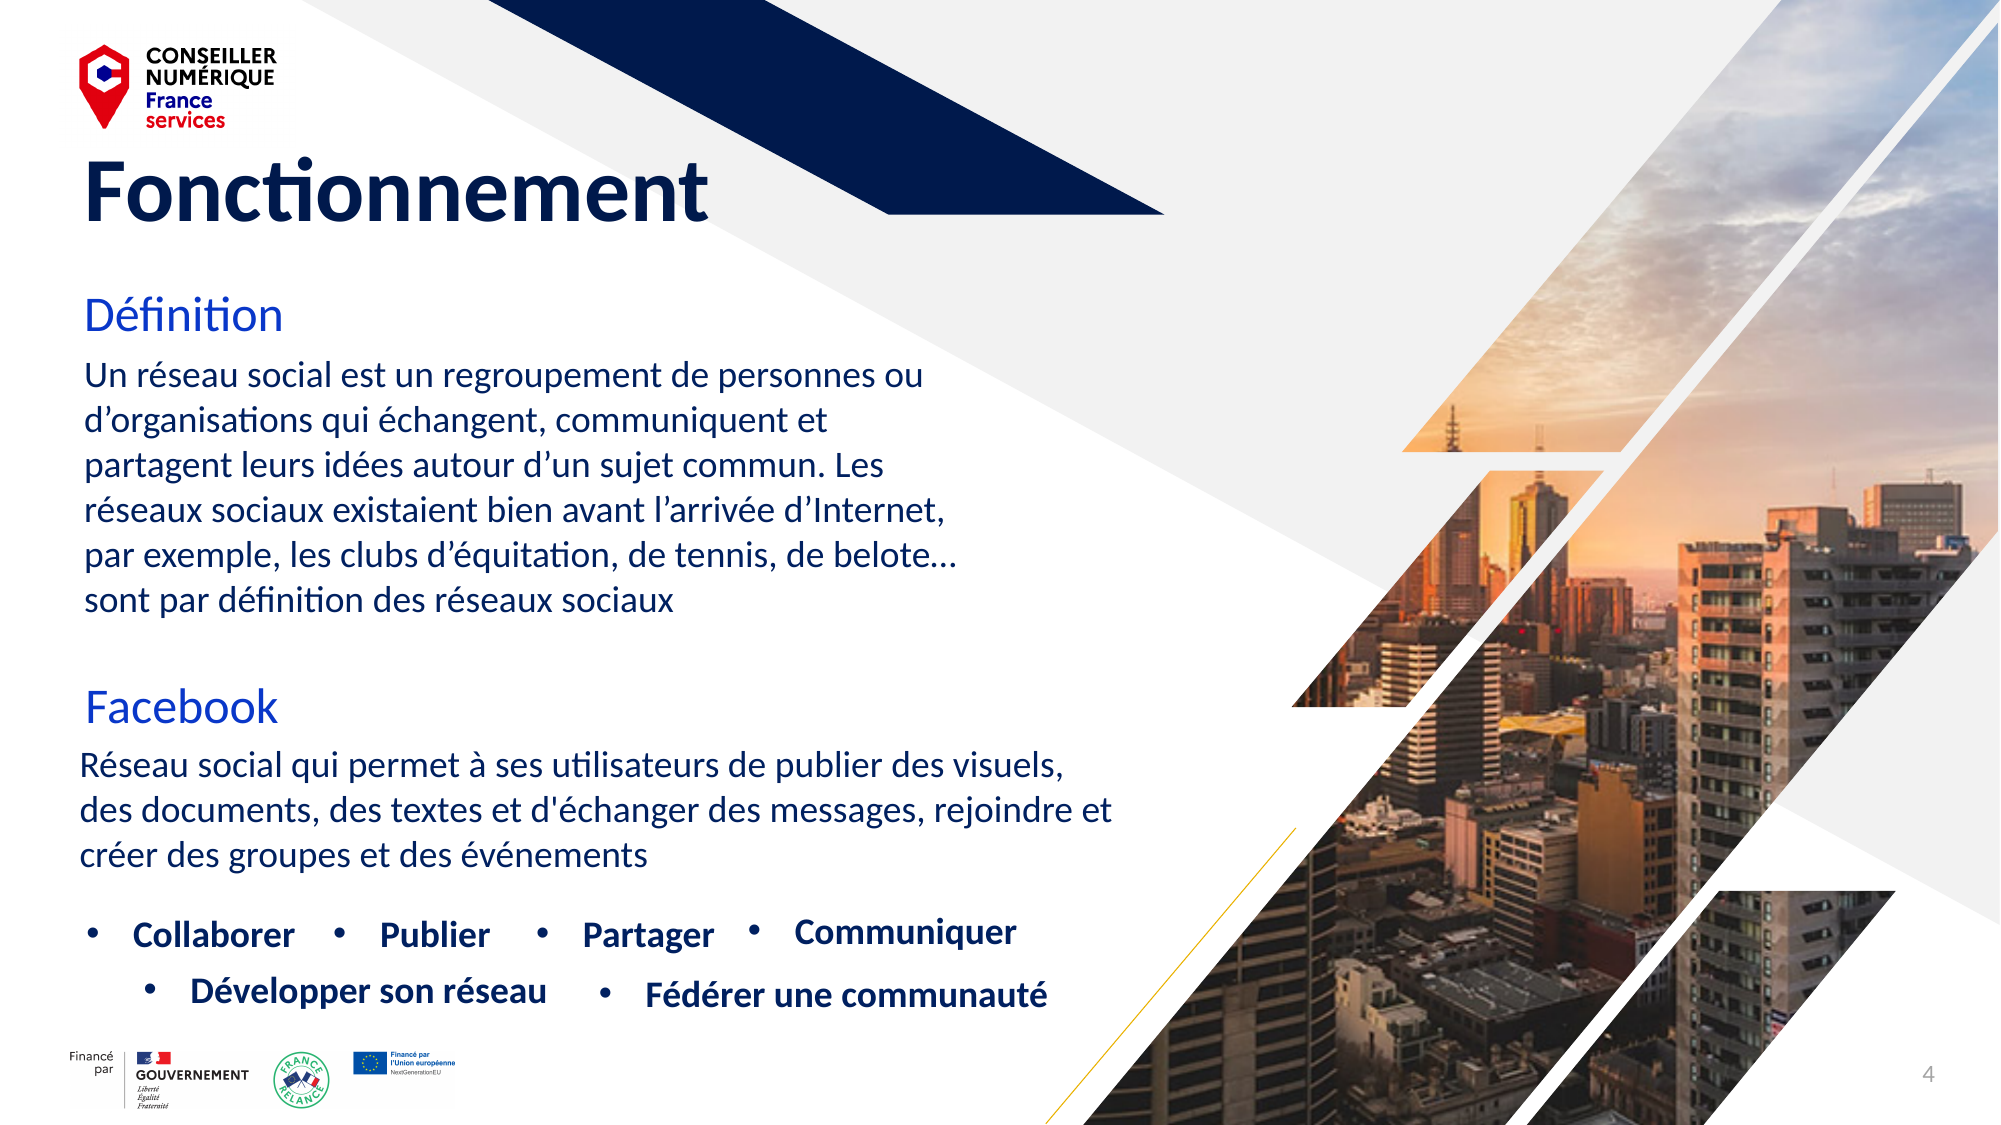

# Fonctionnement
Définition
Un réseau social est un regroupement de personnes ou d’organisations qui échangent, communiquent et partagent leurs idées autour d’un sujet commun. Les réseaux sociaux existaient bien avant l’arrivée d’Internet, par exemple, les clubs d’équitation, de tennis, de belote… sont par définition des réseaux sociaux
Facebook
Réseau social qui permet à ses utilisateurs de publier des visuels, des documents, des textes et d'échanger des messages, rejoindre et créer des groupes et des événements
Communiquer
Partager
Collaborer
Publier
Développer son réseau
Fédérer une communauté